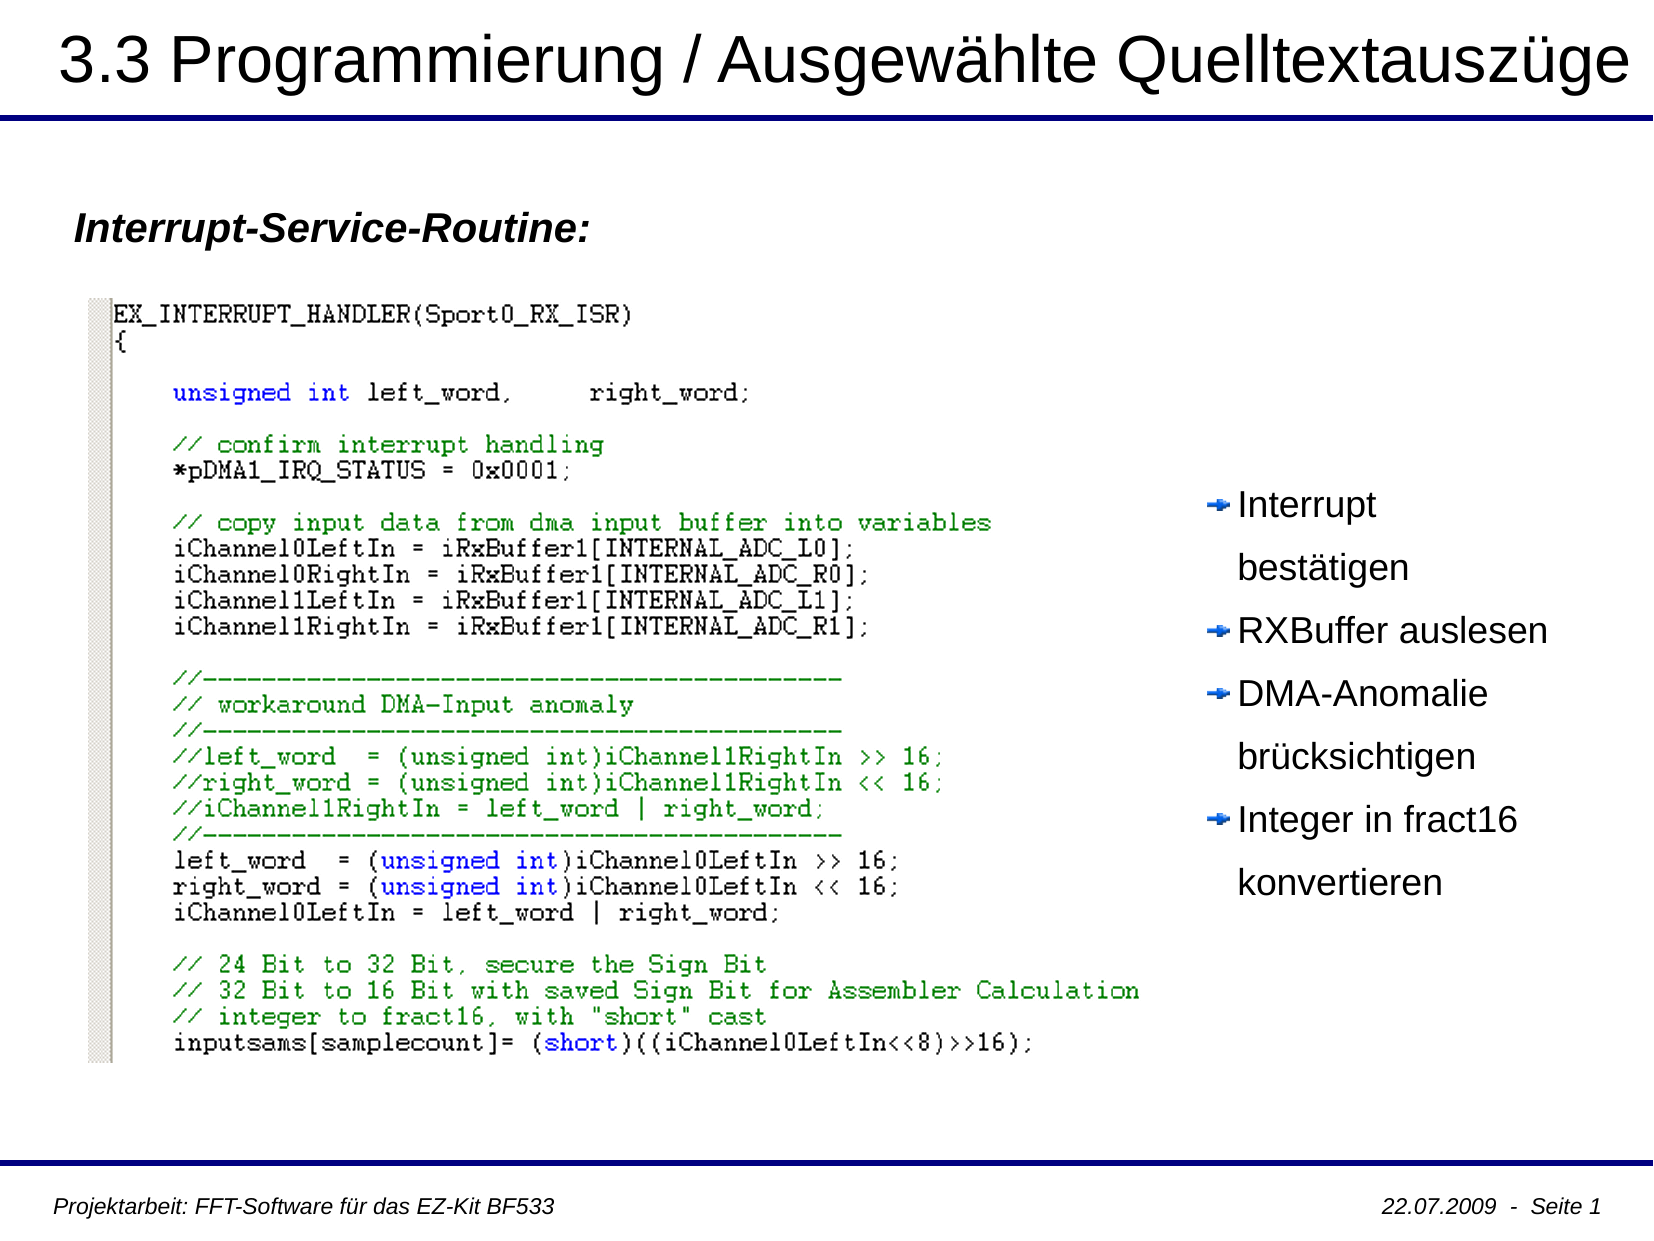

# 3.3 Programmierung / Ausgewählte Quelltextauszüge
Interrupt-Service-Routine:
Interrupt bestätigen
RXBuffer auslesen
DMA-Anomalie brücksichtigen
Integer in fract16 konvertieren
Projektarbeit: FFT-Software für das EZ-Kit BF533										 		22.07.2009 - Seite 1